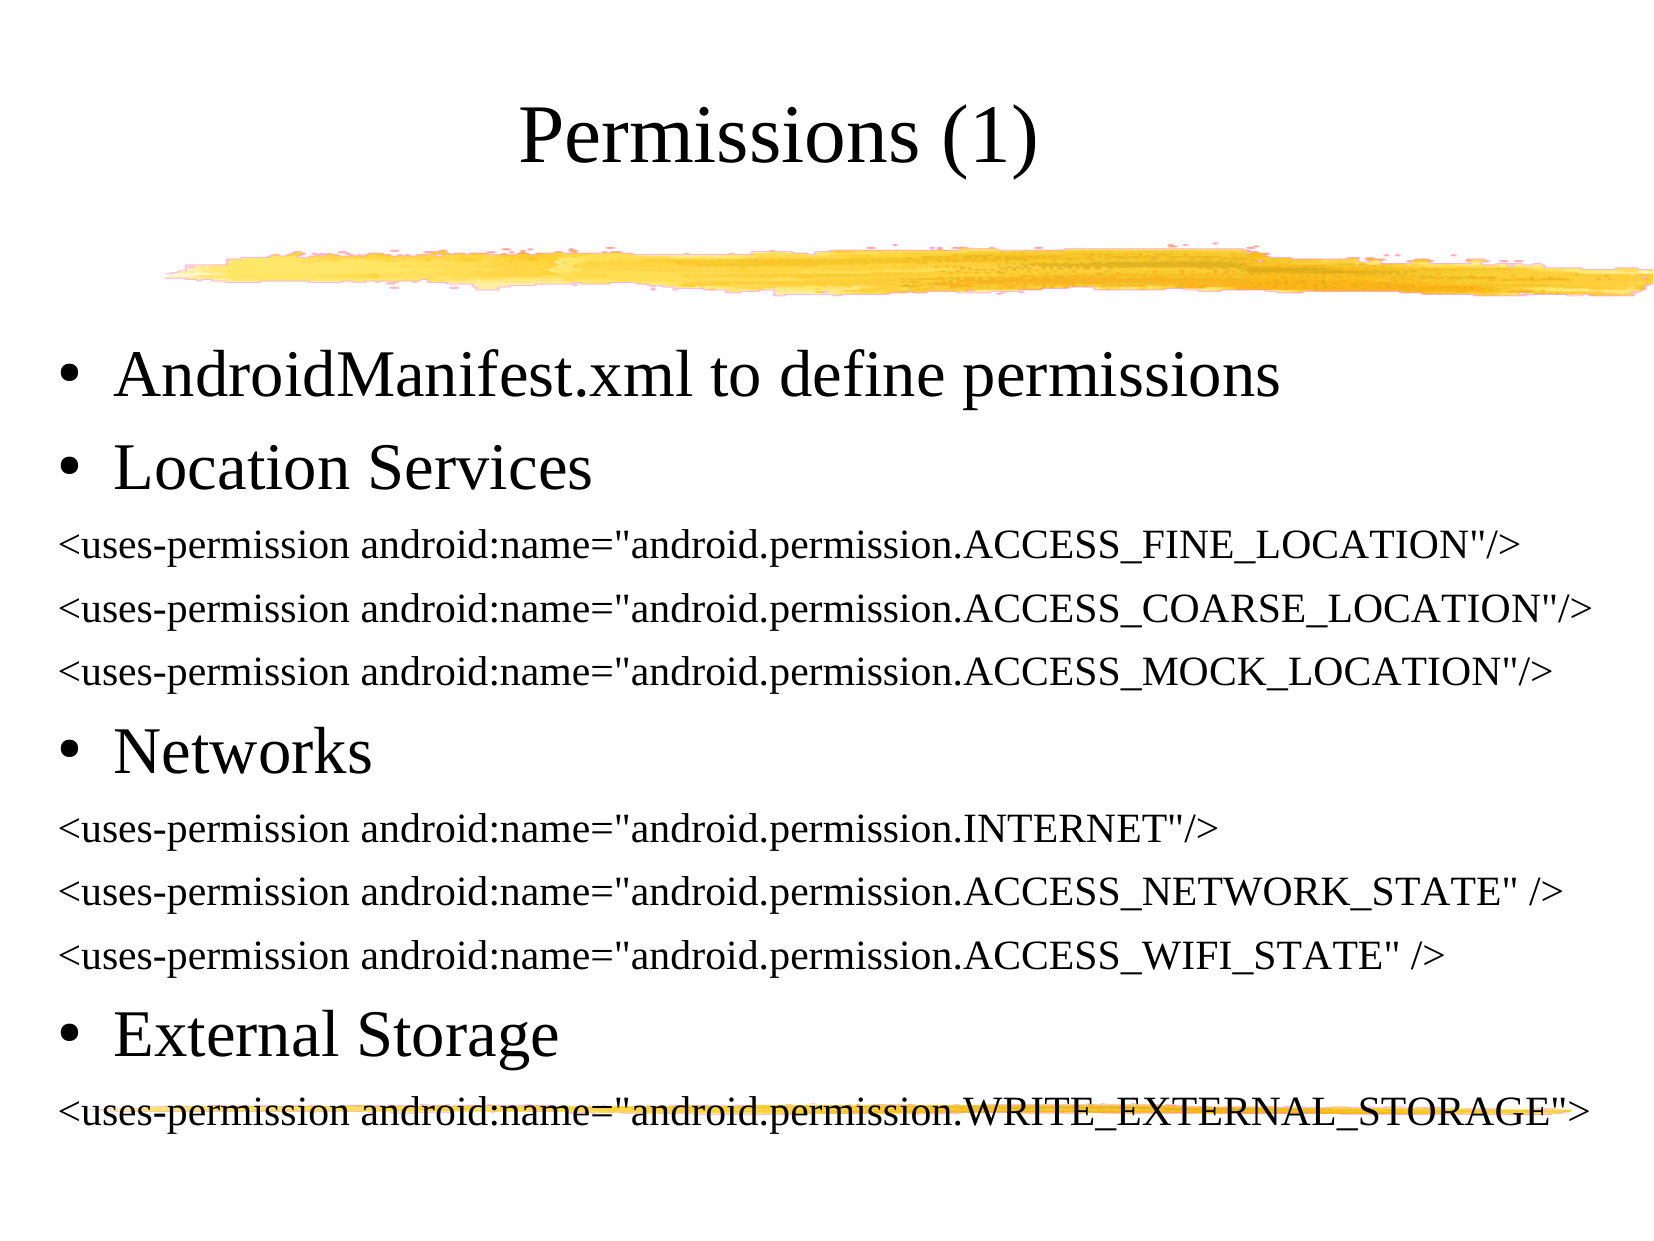

# Permissions (1)
AndroidManifest.xml to define permissions
Location Services
<uses-permission android:name="android.permission.ACCESS_FINE_LOCATION"/>
<uses-permission android:name="android.permission.ACCESS_COARSE_LOCATION"/>
<uses-permission android:name="android.permission.ACCESS_MOCK_LOCATION"/>
Networks
<uses-permission android:name="android.permission.INTERNET"/>
<uses-permission android:name="android.permission.ACCESS_NETWORK_STATE" />
<uses-permission android:name="android.permission.ACCESS_WIFI_STATE" />
External Storage
<uses-permission android:name="android.permission.WRITE_EXTERNAL_STORAGE">